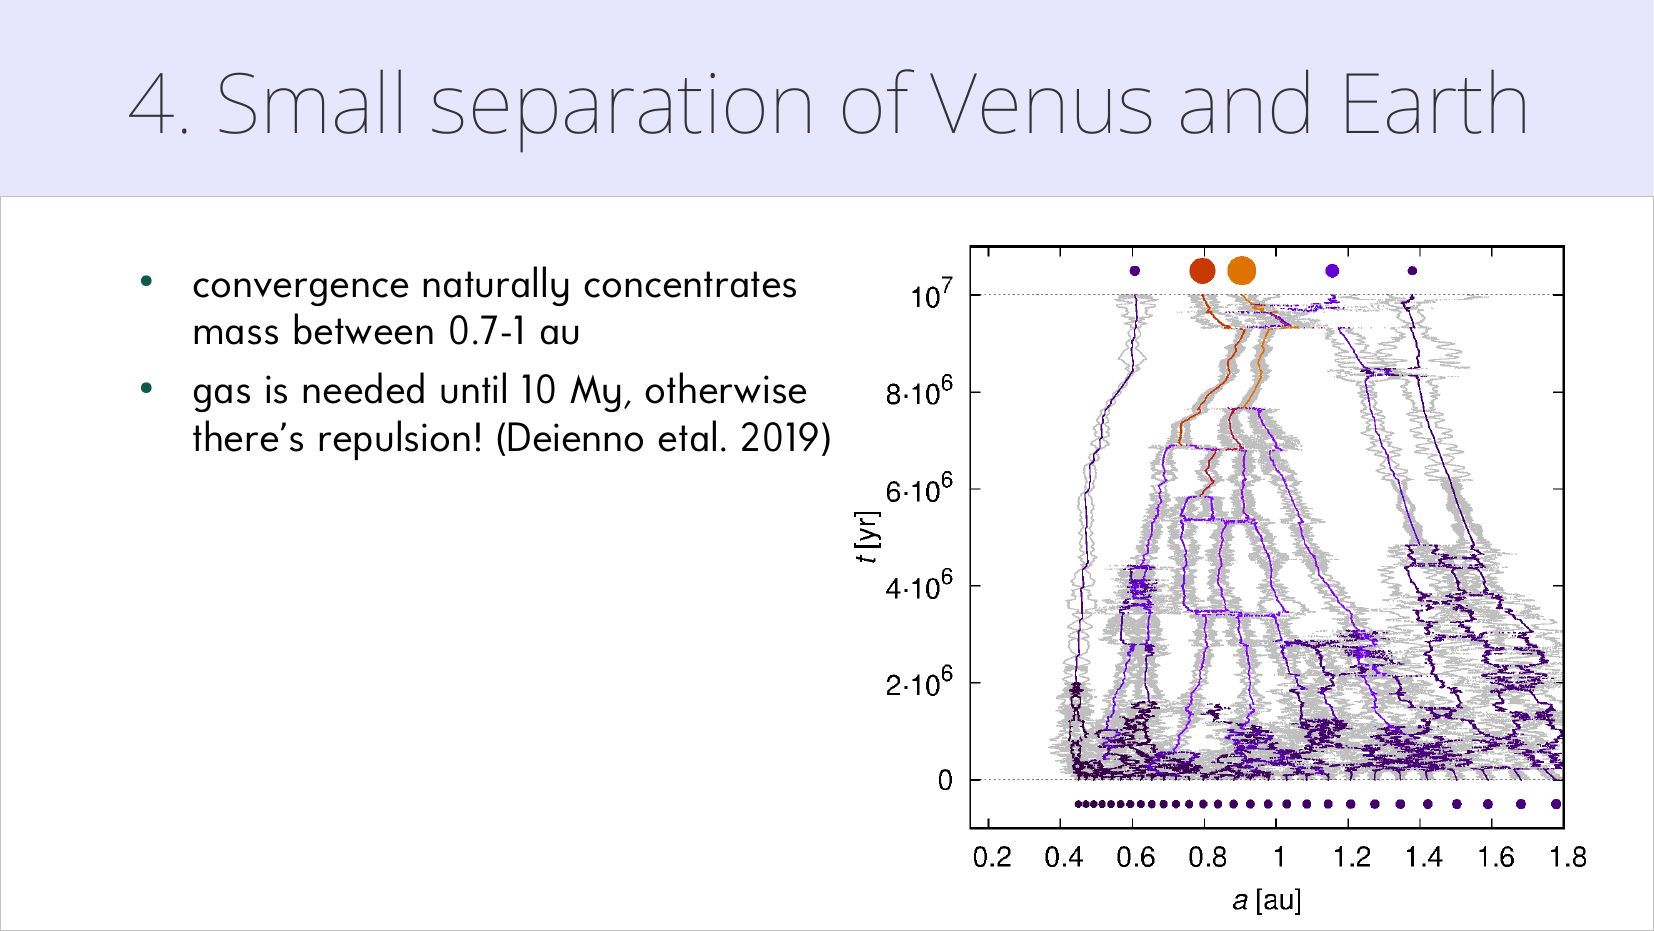

# 4. Small separation of Venus and Earth
convergence naturally concentrates mass between 0.7-1 au
gas is needed until 10 My, otherwise there’s repulsion! (Deienno etal. 2019)